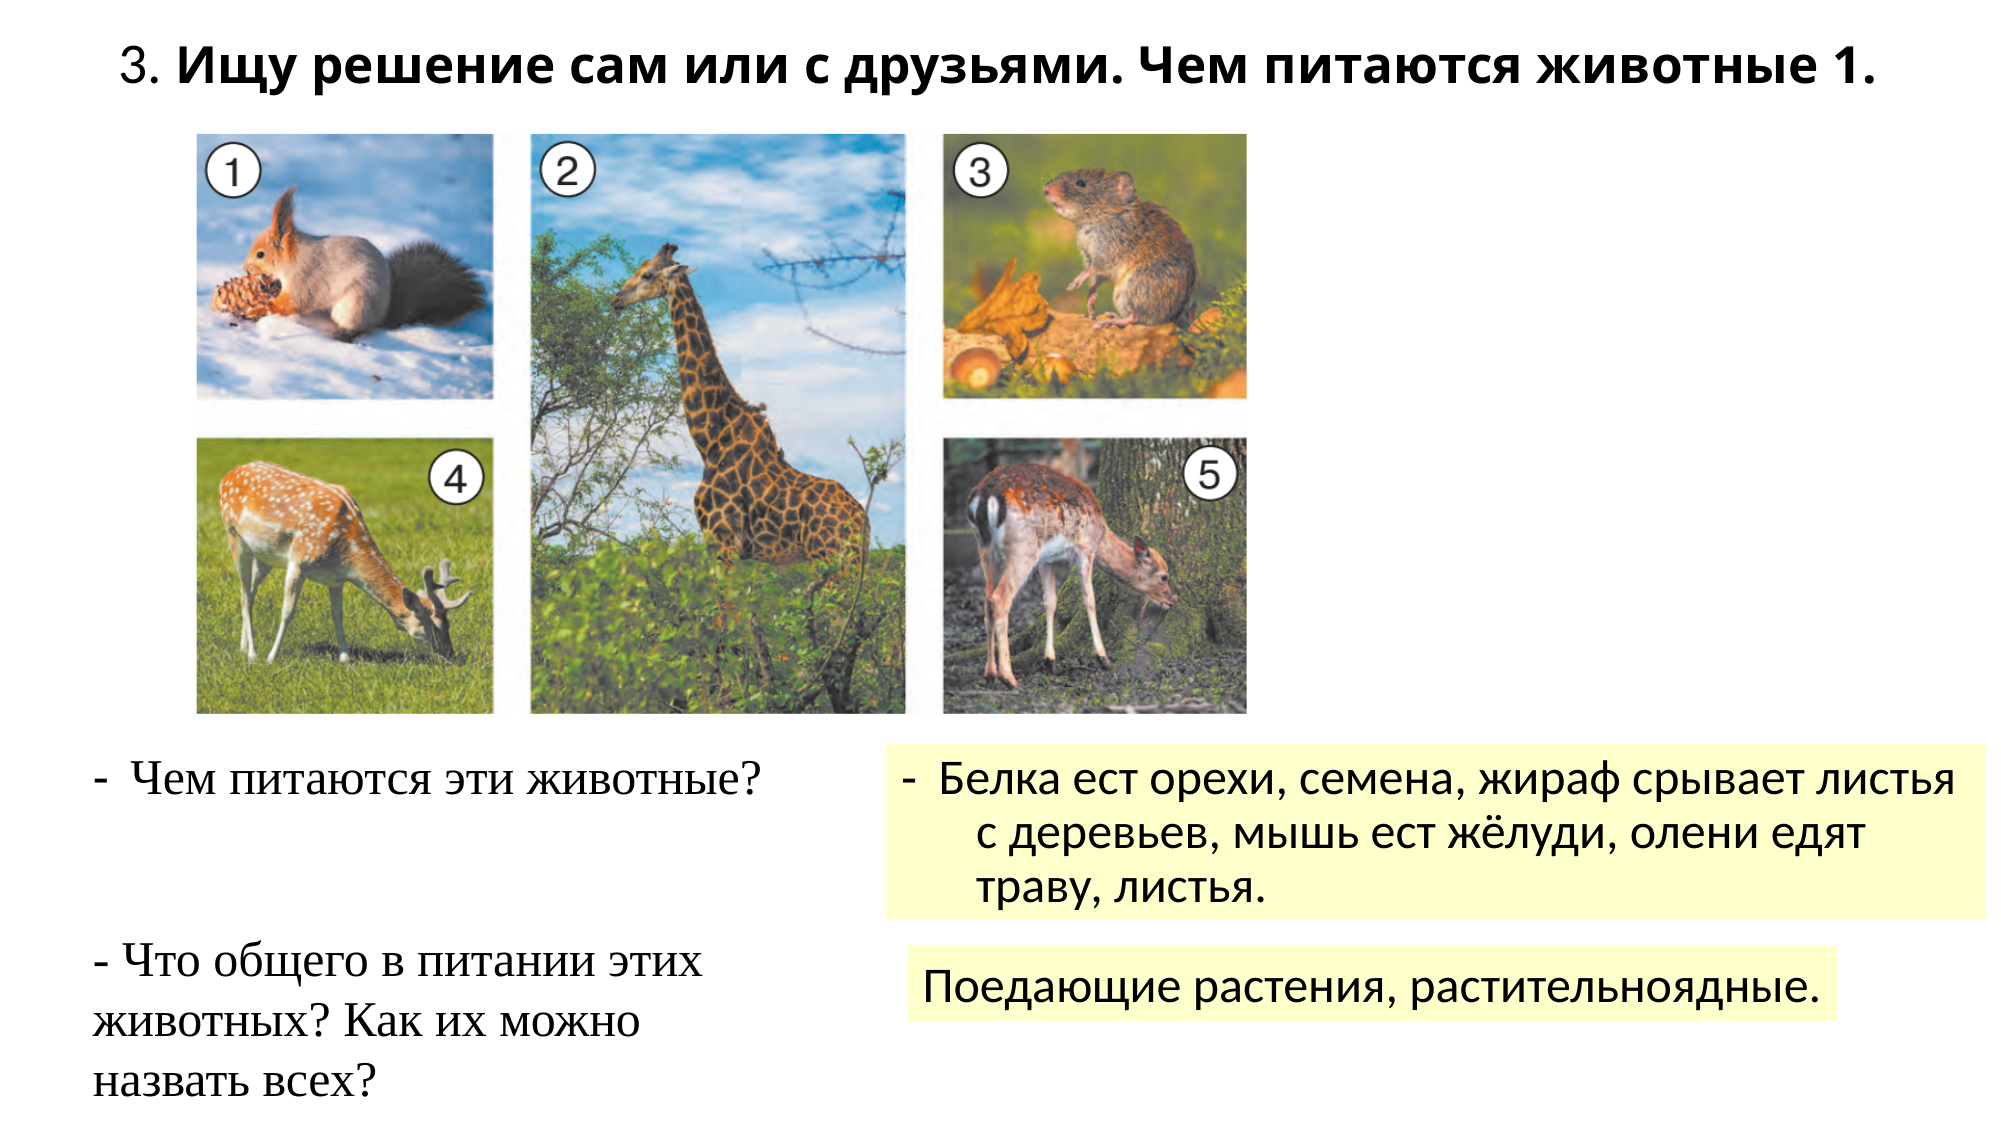

# 3. Ищу решение сам или с друзьями. Чем питаются животные 1.
Чем питаются эти животные?
Белка ест орехи, семена, жираф срывает листья с деревьев, мышь ест жёлуди, олени едят траву, листья.
- Что общего в питании этих животных? Как их можно назвать всех?
Поедающие растения, растительноядные.